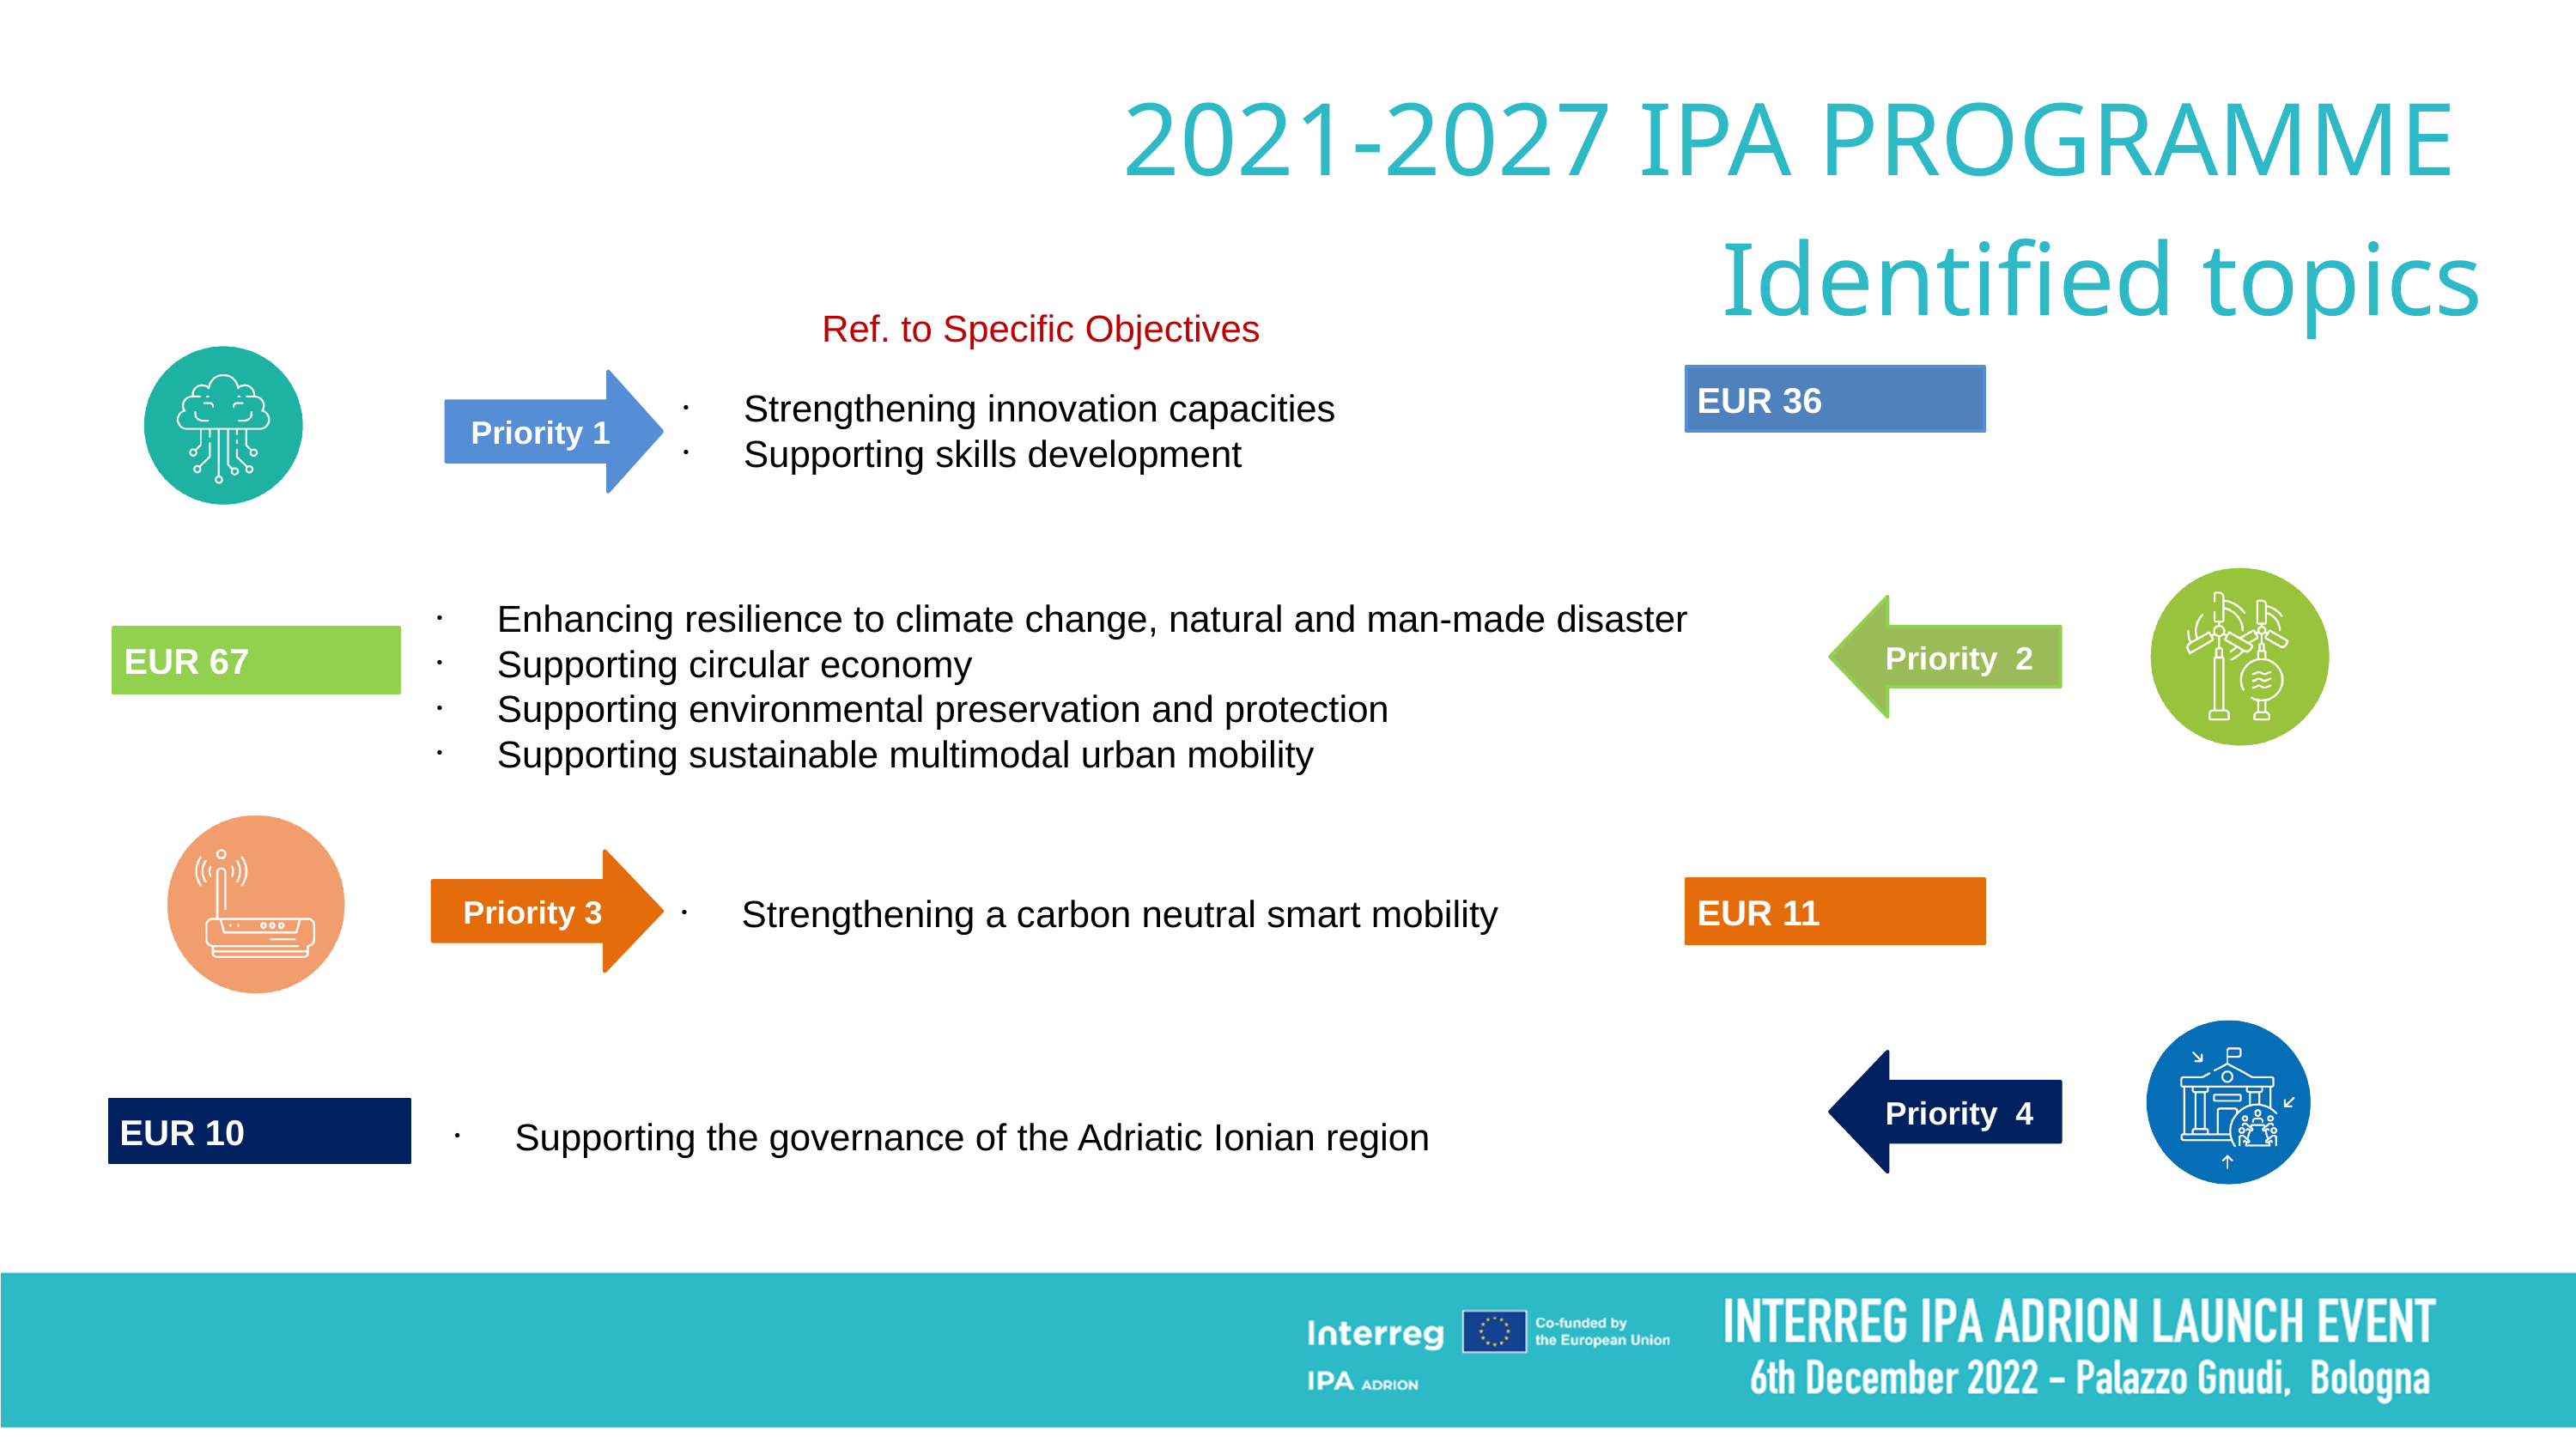

2021-2027 IPA PROGRAMME
Identified topics
Ref. to Specific Objectives
EUR 36
Priority 1
Strengthening innovation capacities
Supporting skills development
Enhancing resilience to climate change, natural and man-made disaster
Supporting circular economy
Supporting environmental preservation and protection
Supporting sustainable multimodal urban mobility
Priority 2
EUR 67
Priority 3
EUR 11
Strengthening a carbon neutral smart mobility
Priority 4
EUR 10
Supporting the governance of the Adriatic Ionian region